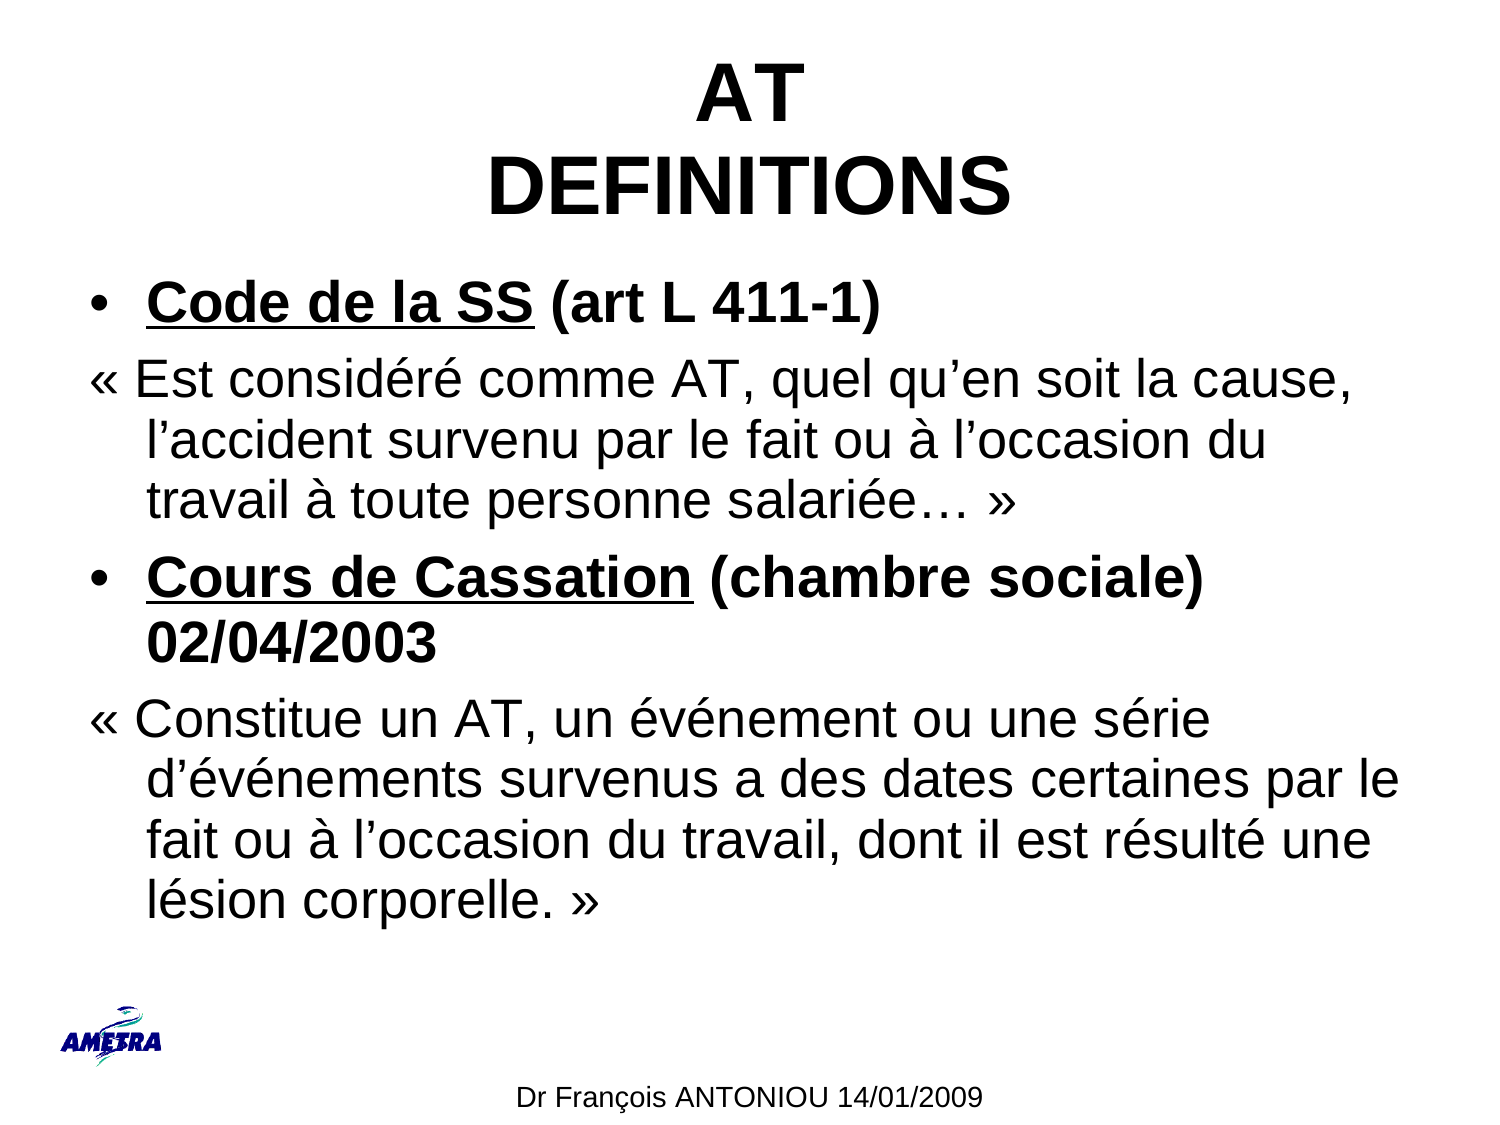

# AT DEFINITIONS
Code de la SS (art L 411-1)
« Est considéré comme AT, quel qu’en soit la cause, l’accident survenu par le fait ou à l’occasion du travail à toute personne salariée… »
Cours de Cassation (chambre sociale) 02/04/2003
« Constitue un AT, un événement ou une série d’événements survenus a des dates certaines par le fait ou à l’occasion du travail, dont il est résulté une lésion corporelle. »
Dr François ANTONIOU 14/01/2009